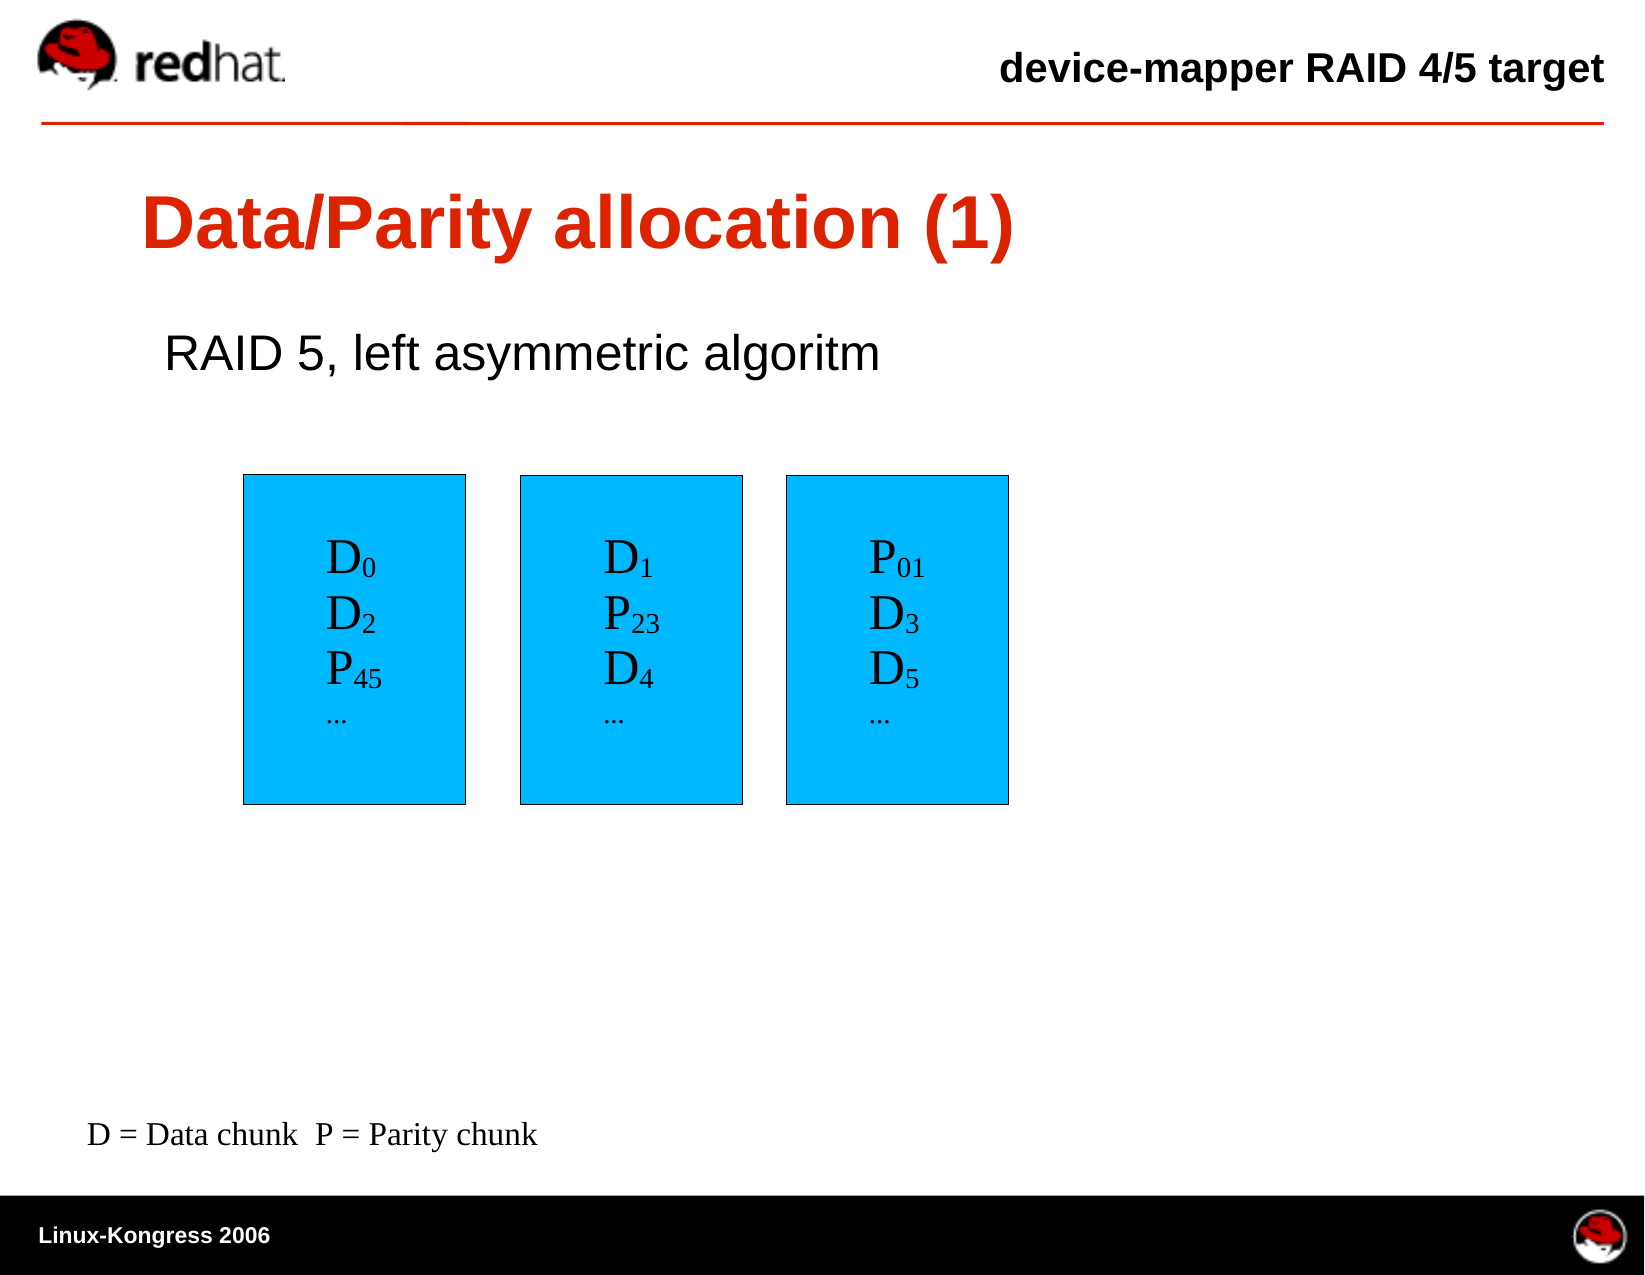

device-mapper RAID 4/5 target
Data/Parity allocation (1)
 RAID 5, left asymmetric algoritm
D0
D2
P45
...
D1
P23
D4
...
P01
D3
D5
...
D = Data chunk P = Parity chunk
Linux-Kongress 2006